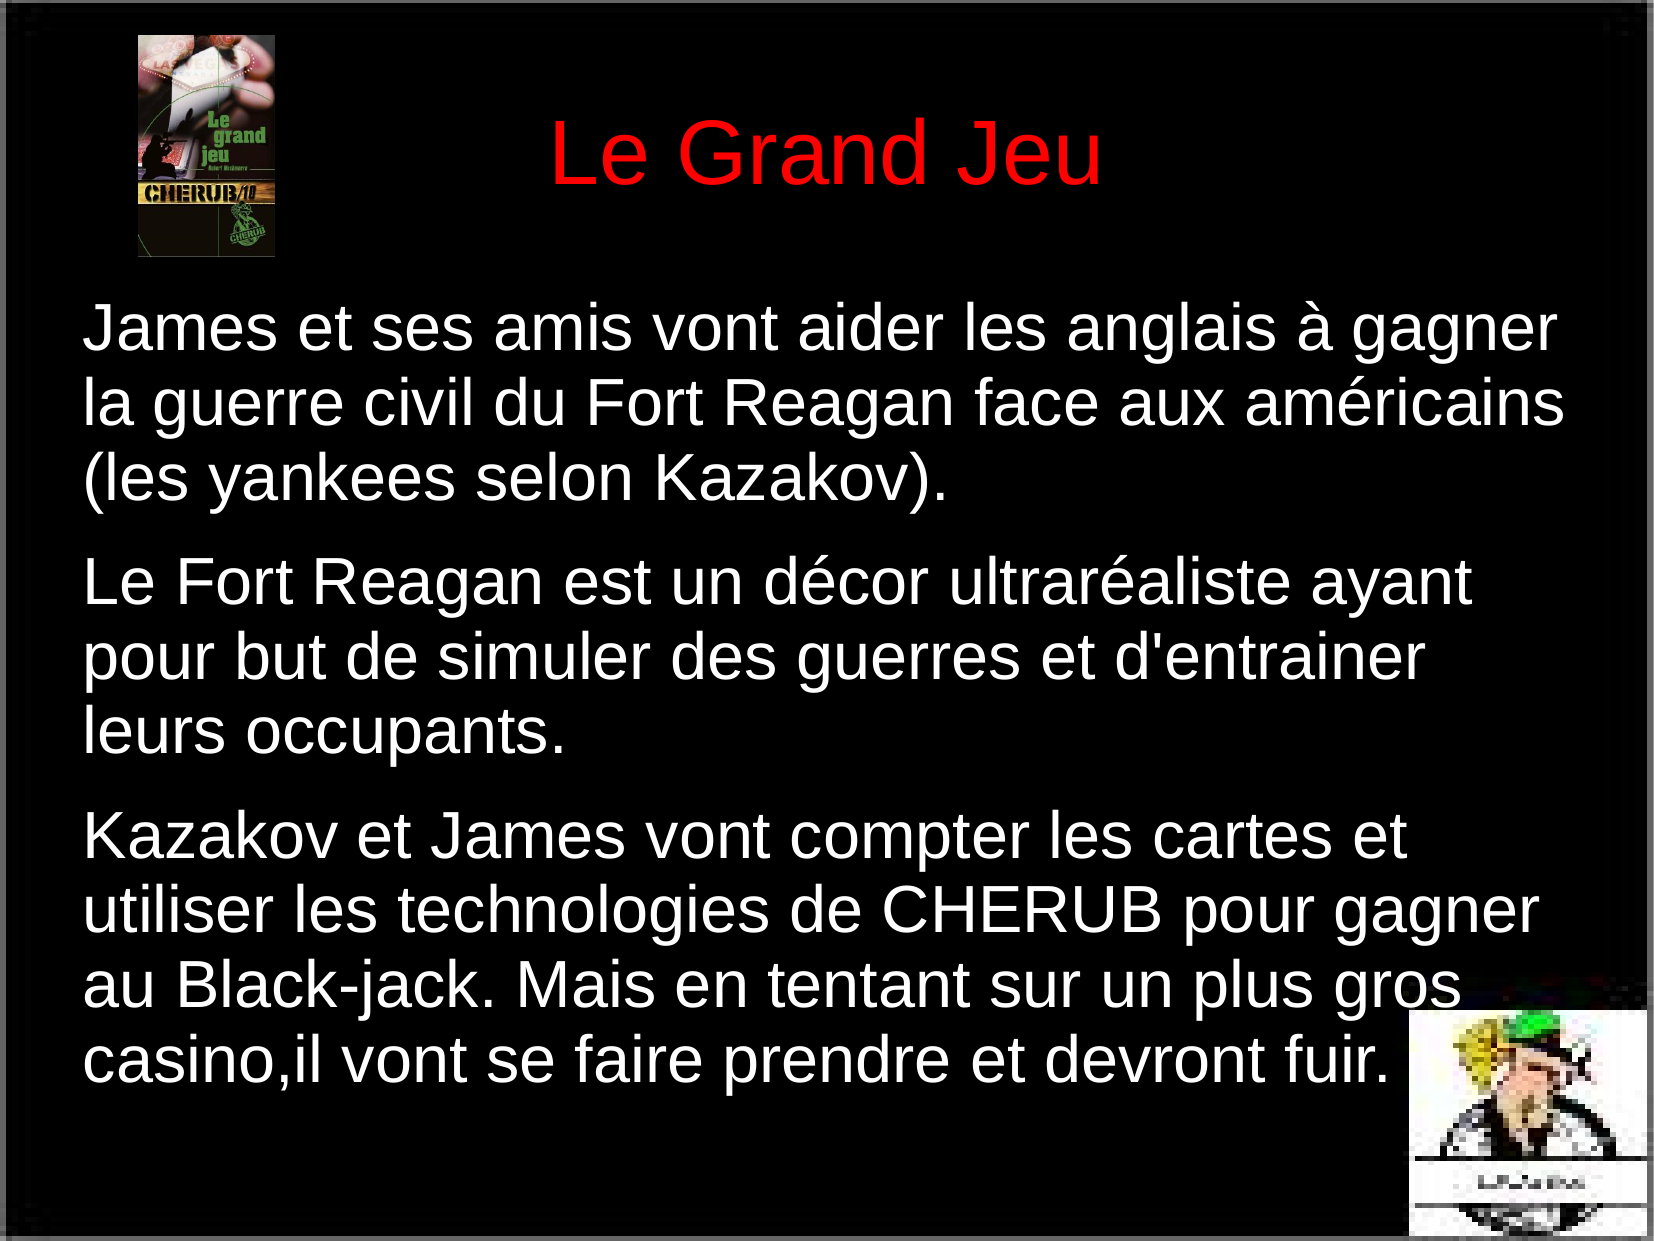

# Le Grand Jeu
James et ses amis vont aider les anglais à gagner la guerre civil du Fort Reagan face aux américains (les yankees selon Kazakov).
Le Fort Reagan est un décor ultraréaliste ayant pour but de simuler des guerres et d'entrainer leurs occupants.
Kazakov et James vont compter les cartes et utiliser les technologies de CHERUB pour gagner au Black-jack. Mais en tentant sur un plus gros casino,il vont se faire prendre et devront fuir.